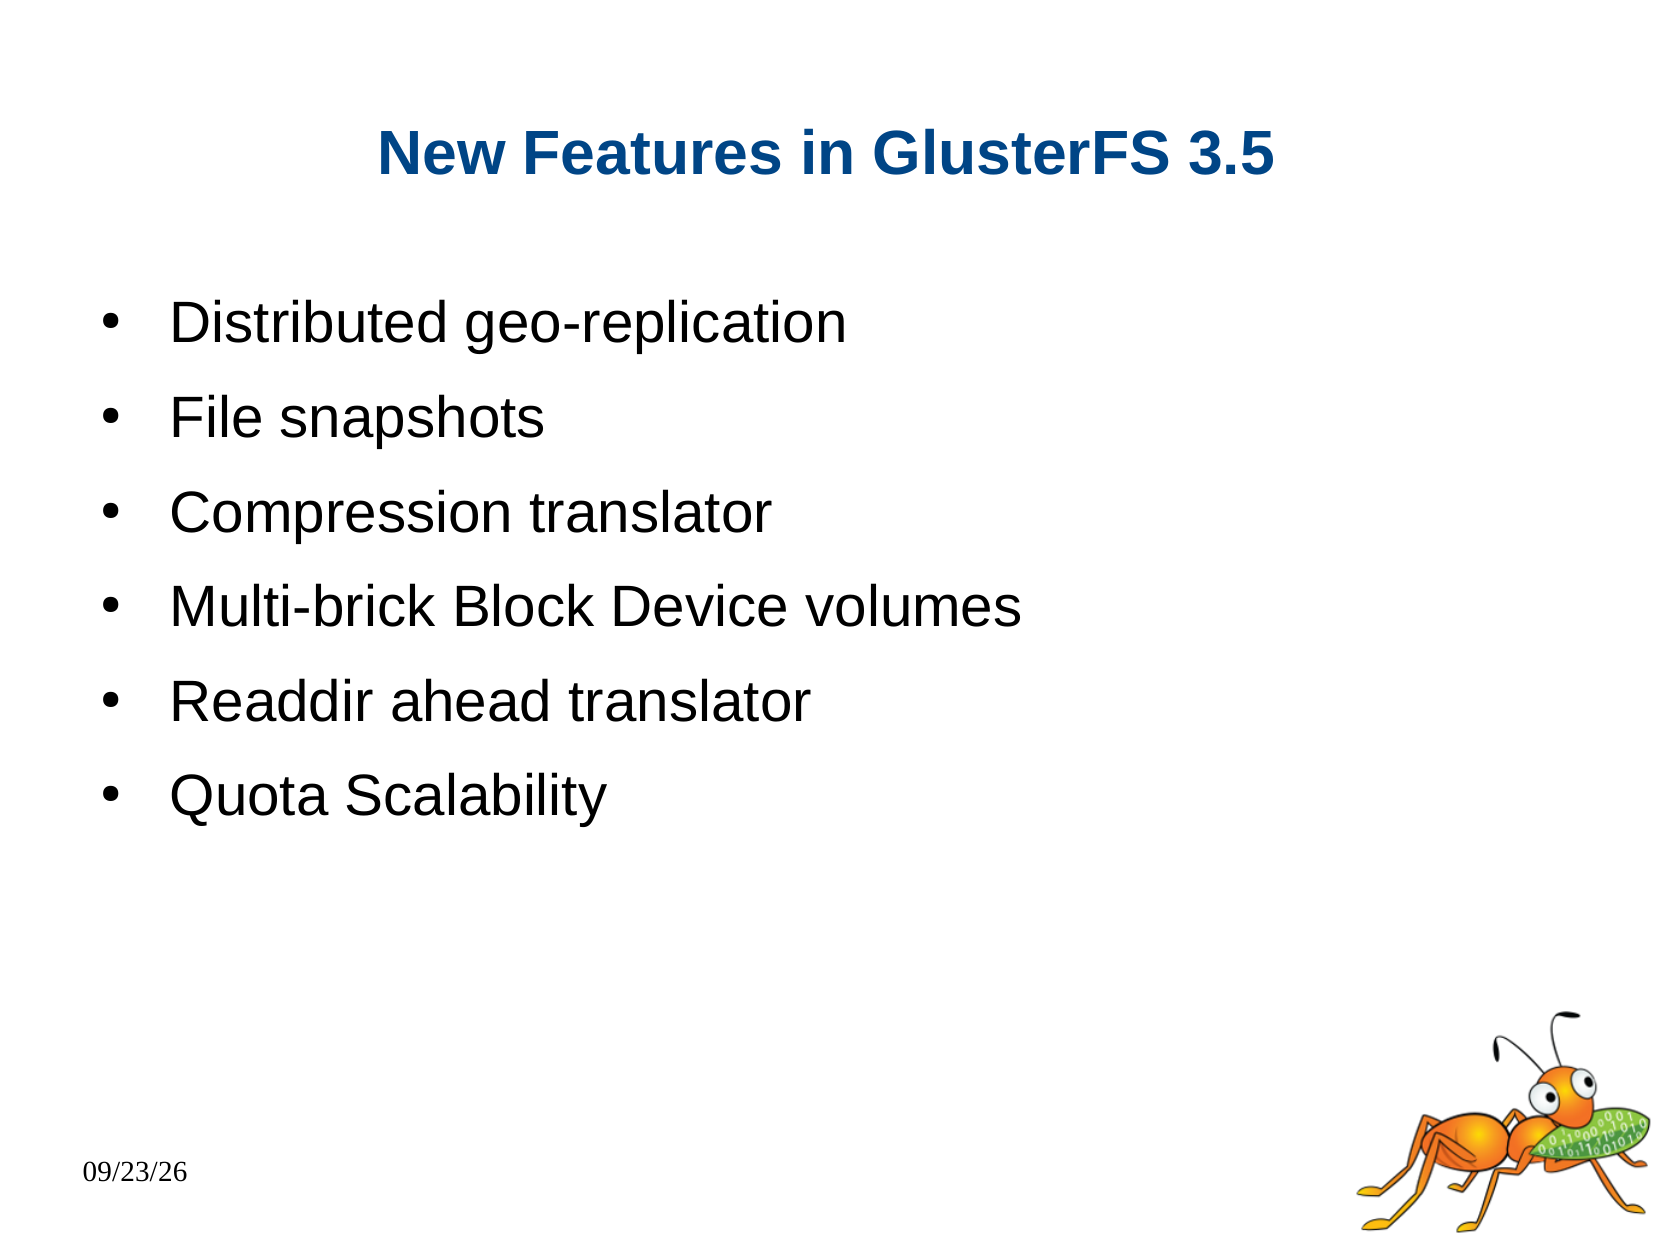

# New Features in GlusterFS 3.5
 Distributed geo-replication
 File snapshots
 Compression translator
 Multi-brick Block Device volumes
 Readdir ahead translator
 Quota Scalability